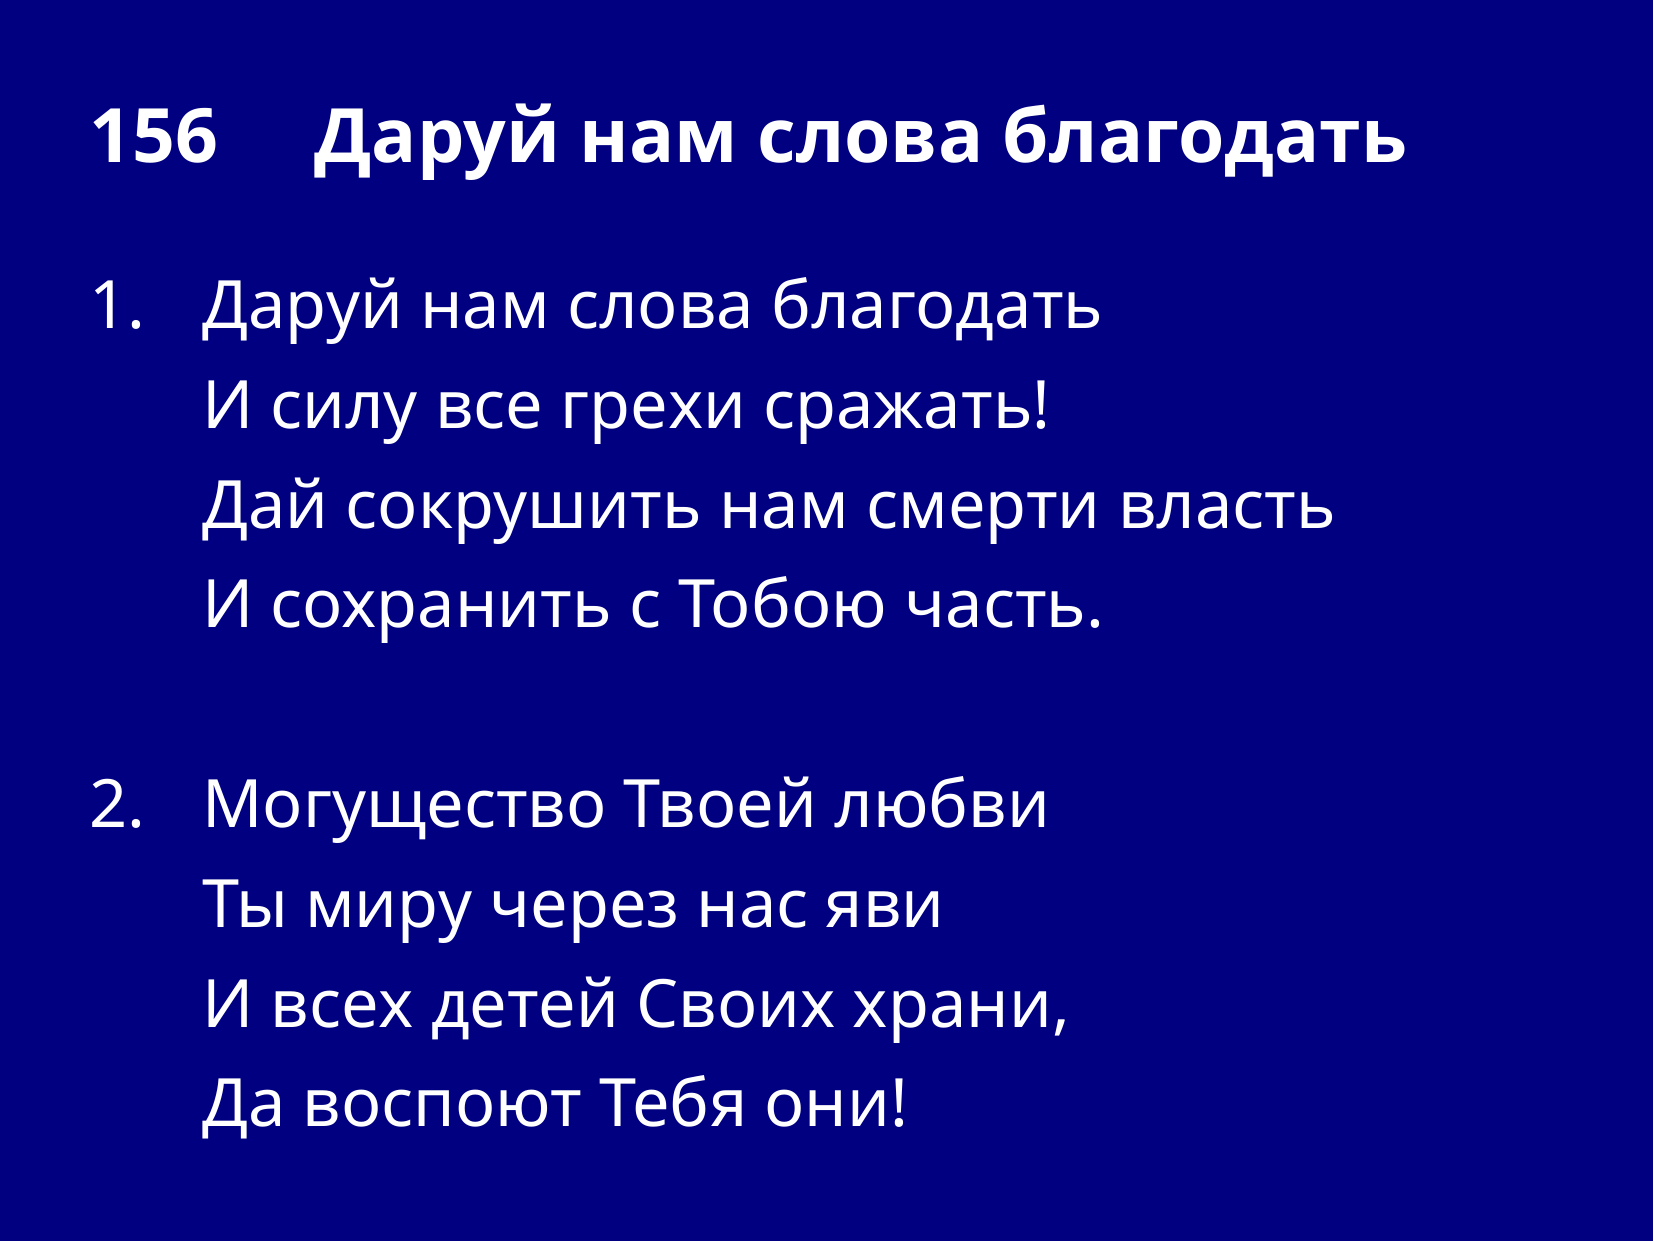

156	Даруй нам слова благодать
1.	Даруй нам слова благодать
	И силу все грехи сражать!
	Дай сокрушить нам смерти власть
	И сохранить с Тобою часть.
2.	Могущество Твоей любви
	Ты миру через нас яви
	И всех детей Своих храни,
	Да воспоют Тебя они!